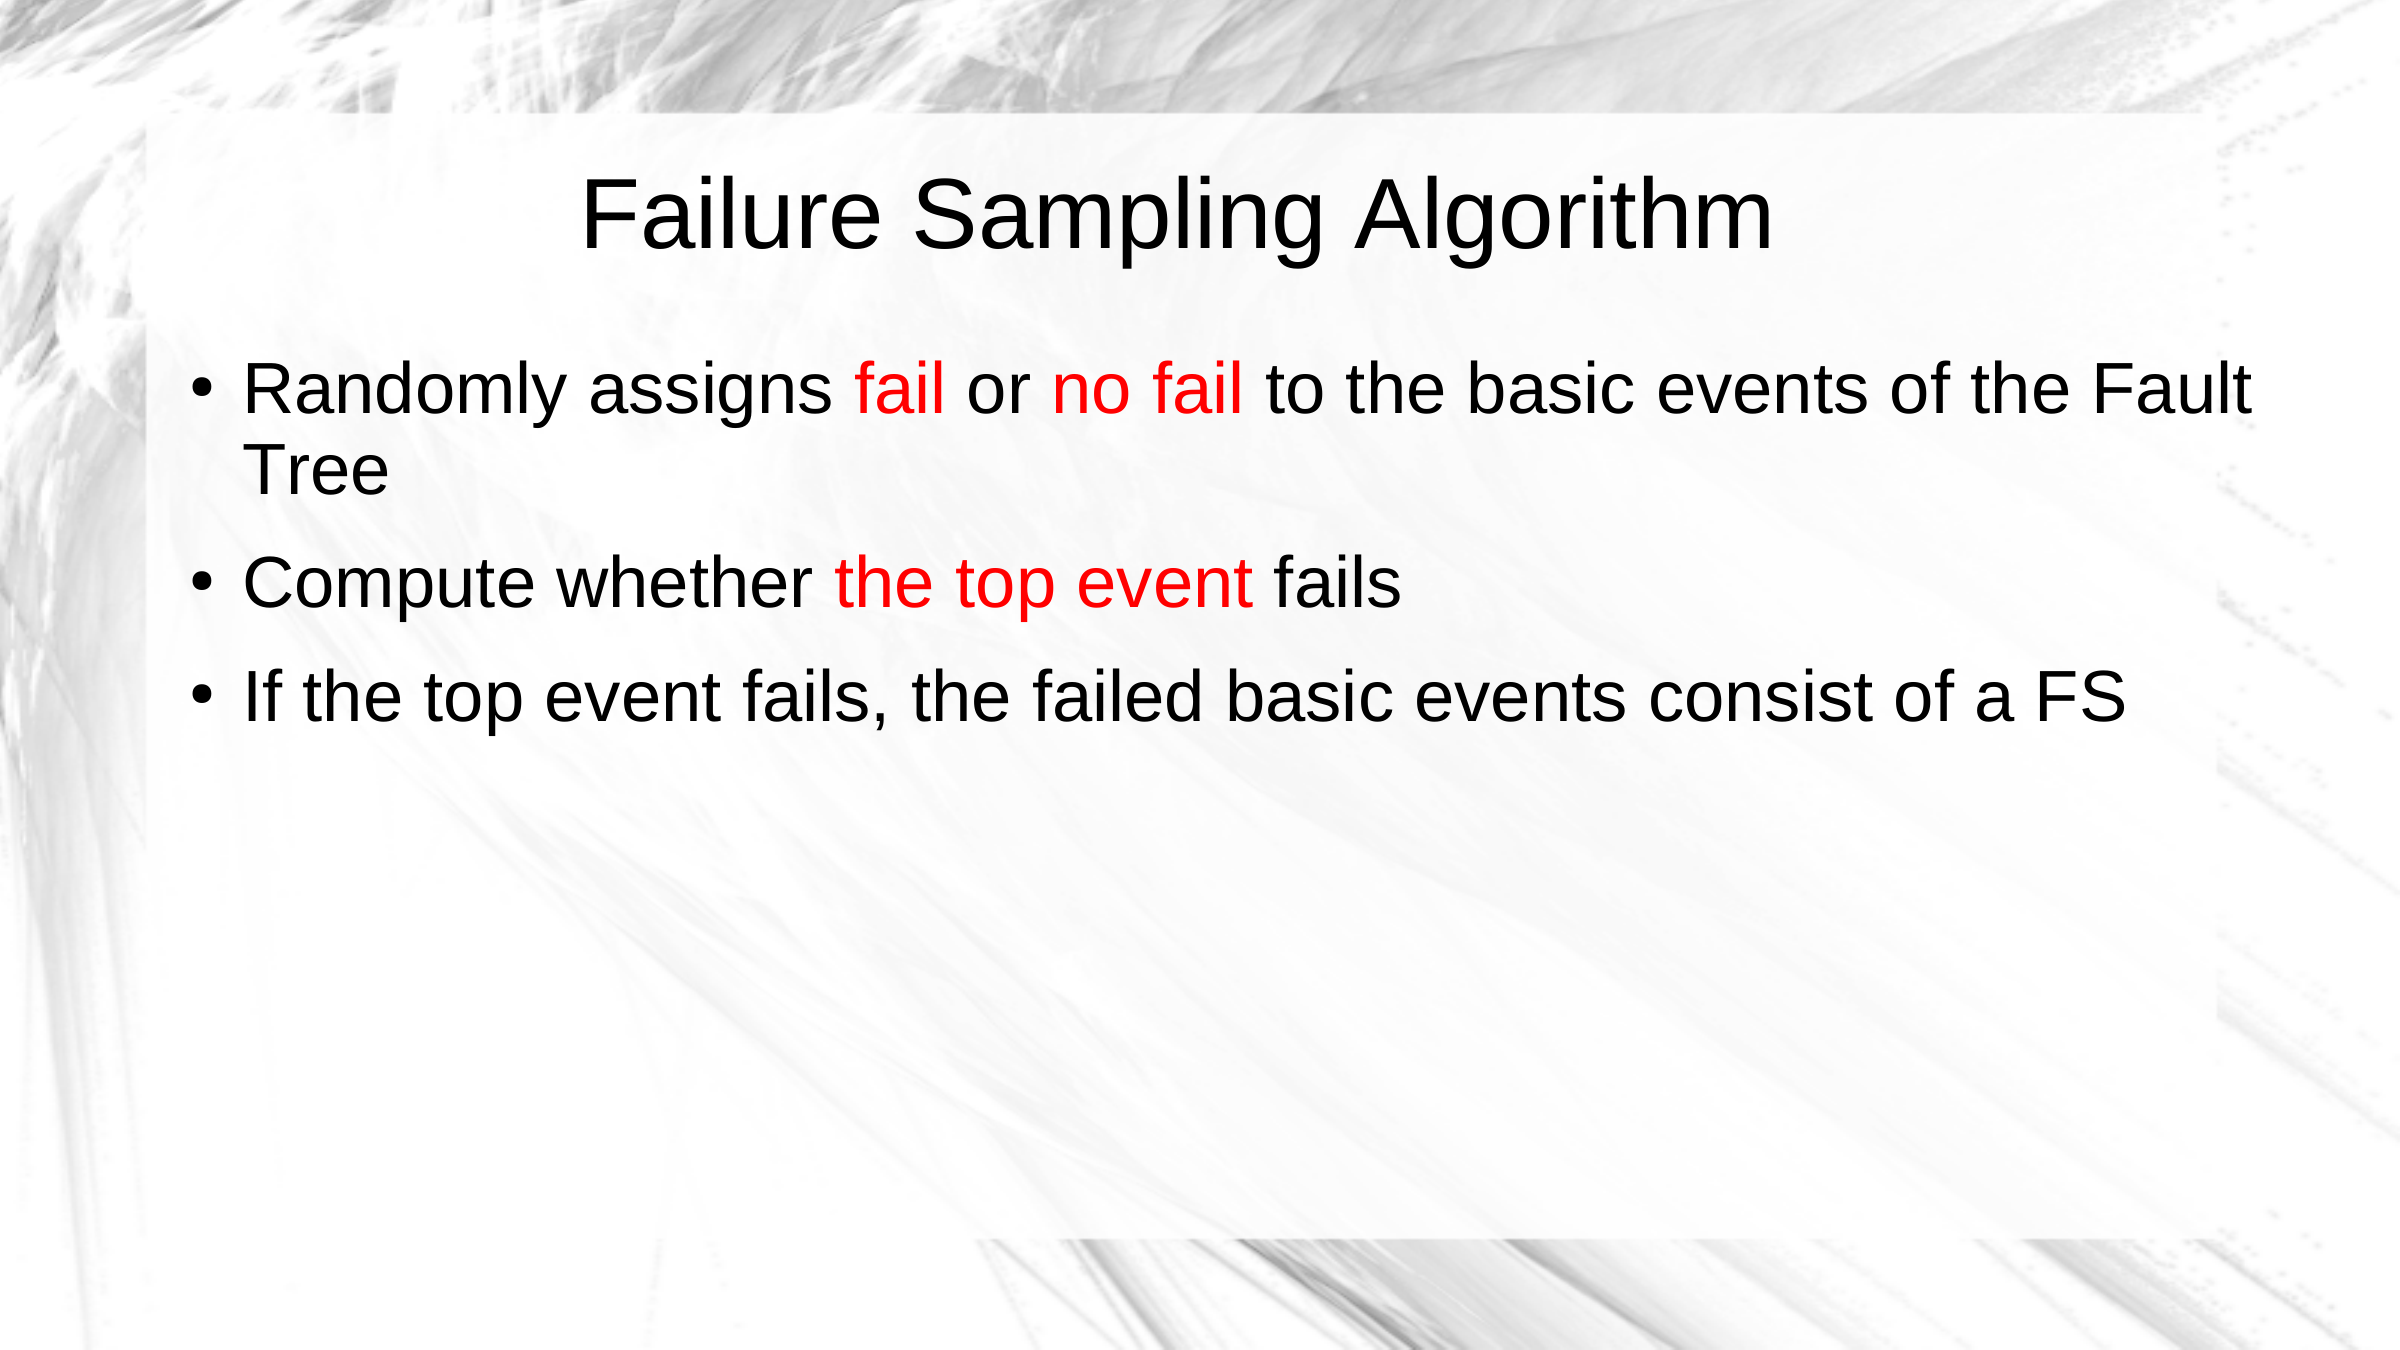

# Failure Sampling Algorithm
Randomly assigns fail or no fail to the basic events of the Fault Tree
Compute whether the top event fails
If the top event fails, the failed basic events consist of a FS